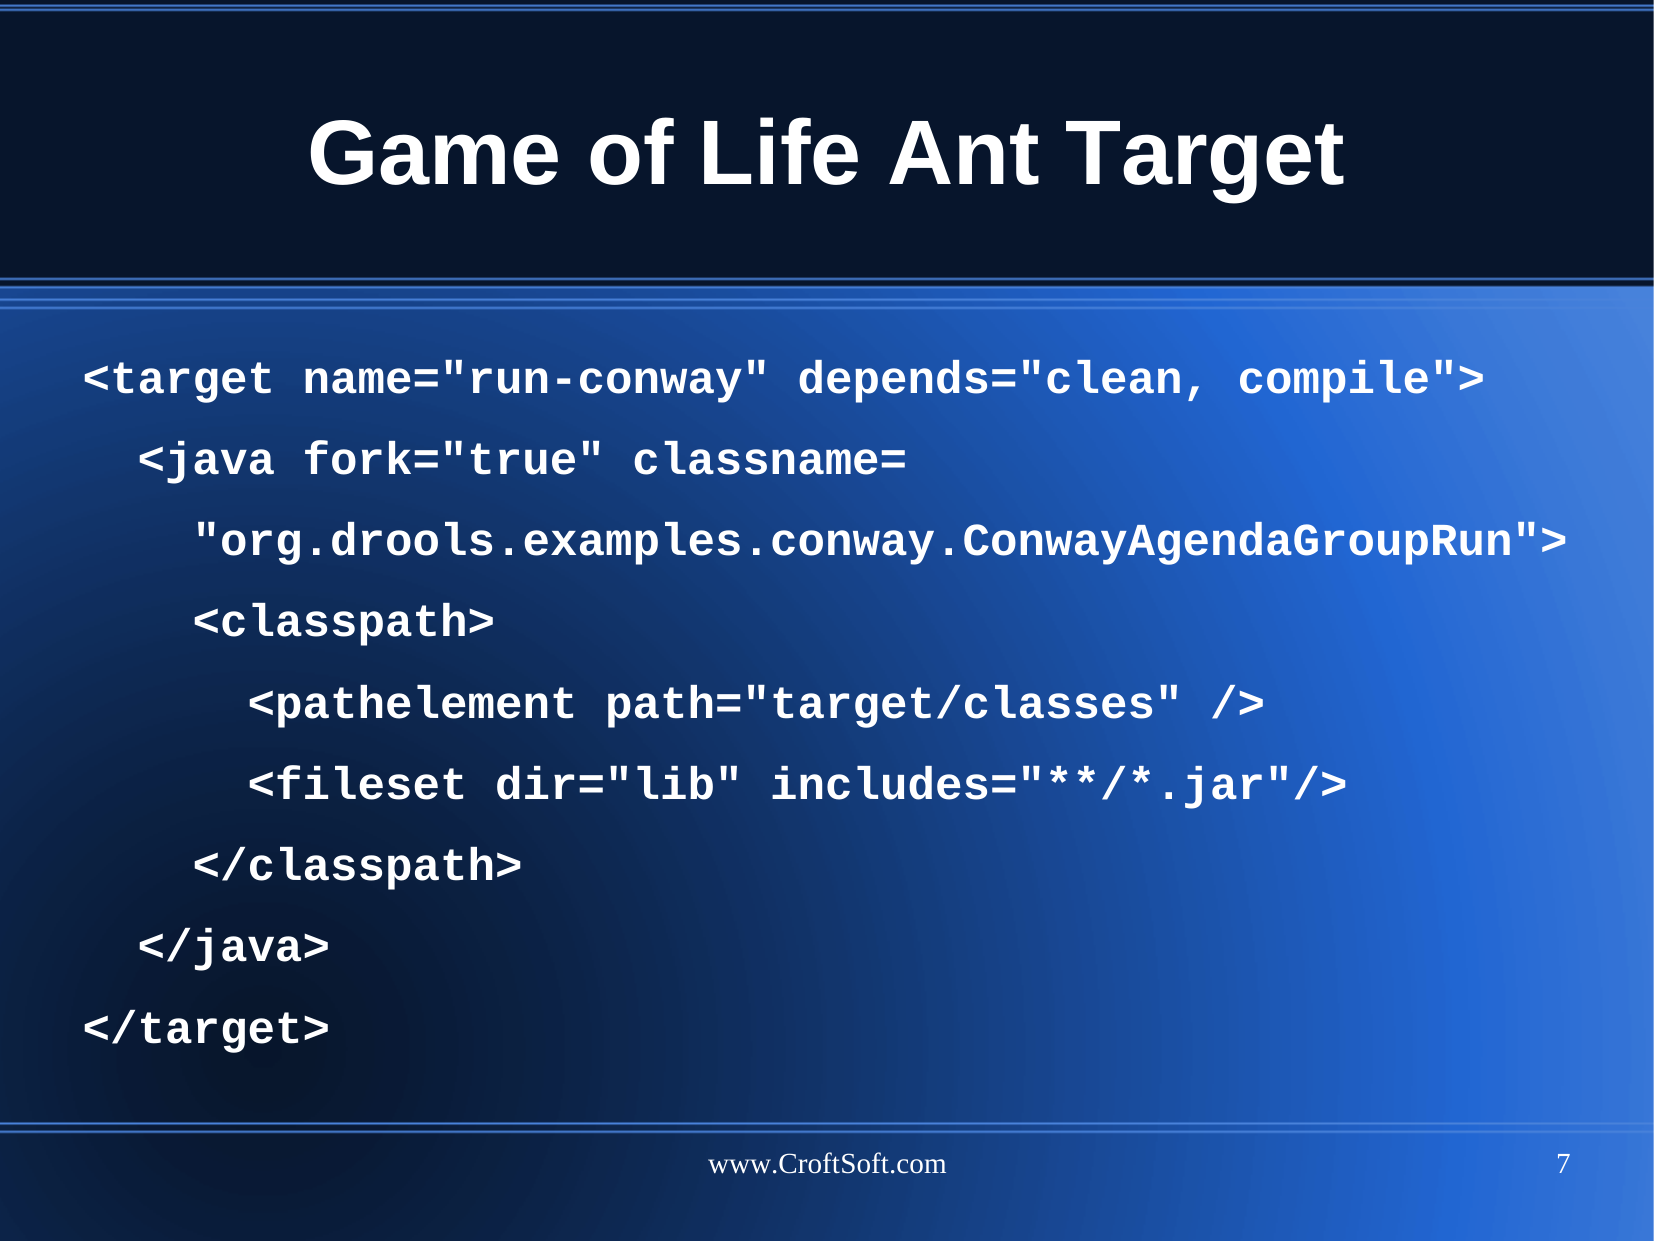

# Game of Life Ant Target
<target name="run-conway" depends="clean, compile">
 <java fork="true" classname=
 "org.drools.examples.conway.ConwayAgendaGroupRun">
 <classpath>
 <pathelement path="target/classes" />
 <fileset dir="lib" includes="**/*.jar"/>
 </classpath>
 </java>
</target>
www.CroftSoft.com
7